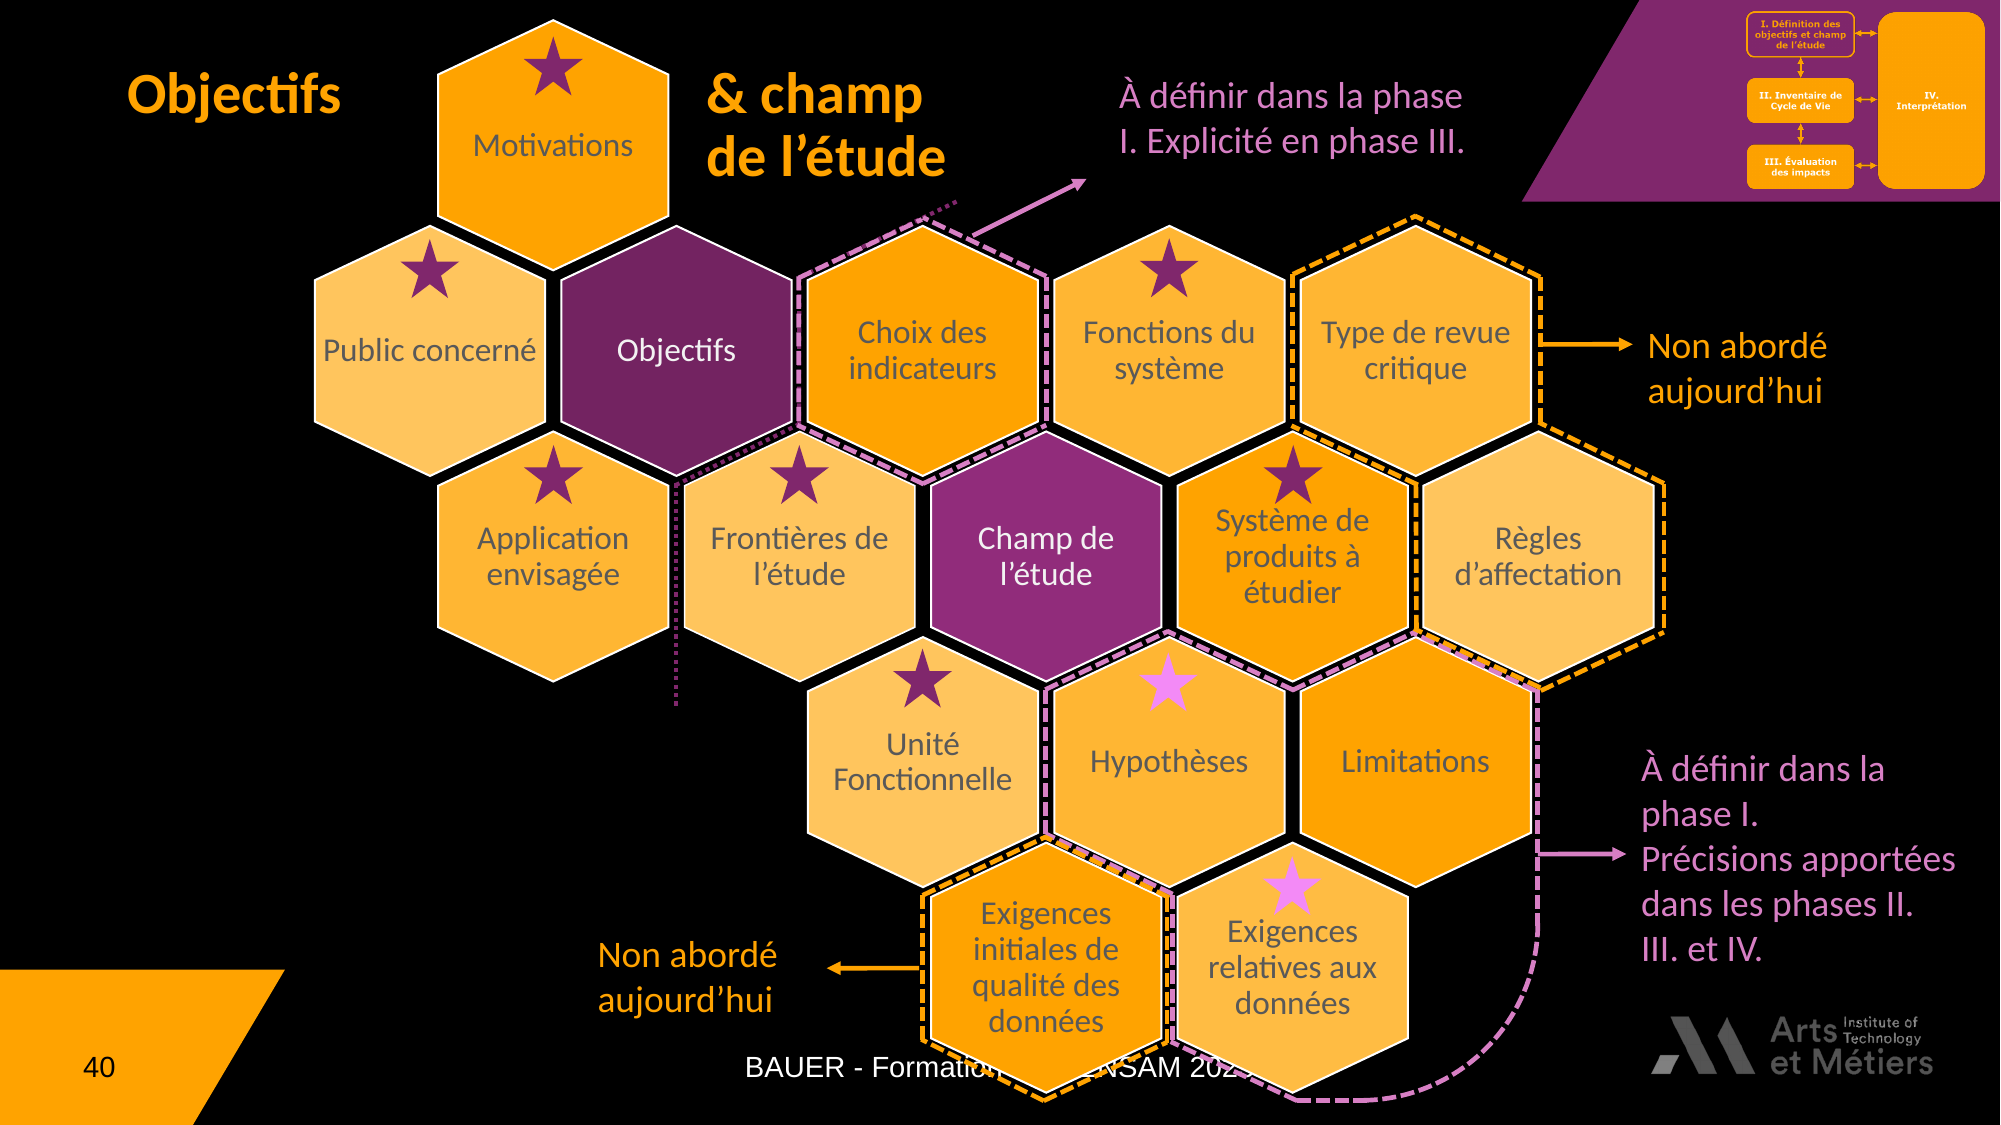

Motivations
# Objectifs 	& champ de l’étude
À définir dans la phase I. Explicité en phase III.
Public concerné
Objectifs
Choix des indicateurs
Fonctions du système
Type de revue critique
Non abordé aujourd’hui
Application envisagée
Frontières de l’étude
Champ de l’étude
Système de produits à étudier
Règles d’affectation
Unité Fonctionnelle
Hypothèses
Limitations
À définir dans la phase I.
Précisions apportées dans les phases II. III. et IV.
Exigences initiales de qualité des données
Exigences relatives aux données
Non abordé aujourd’hui